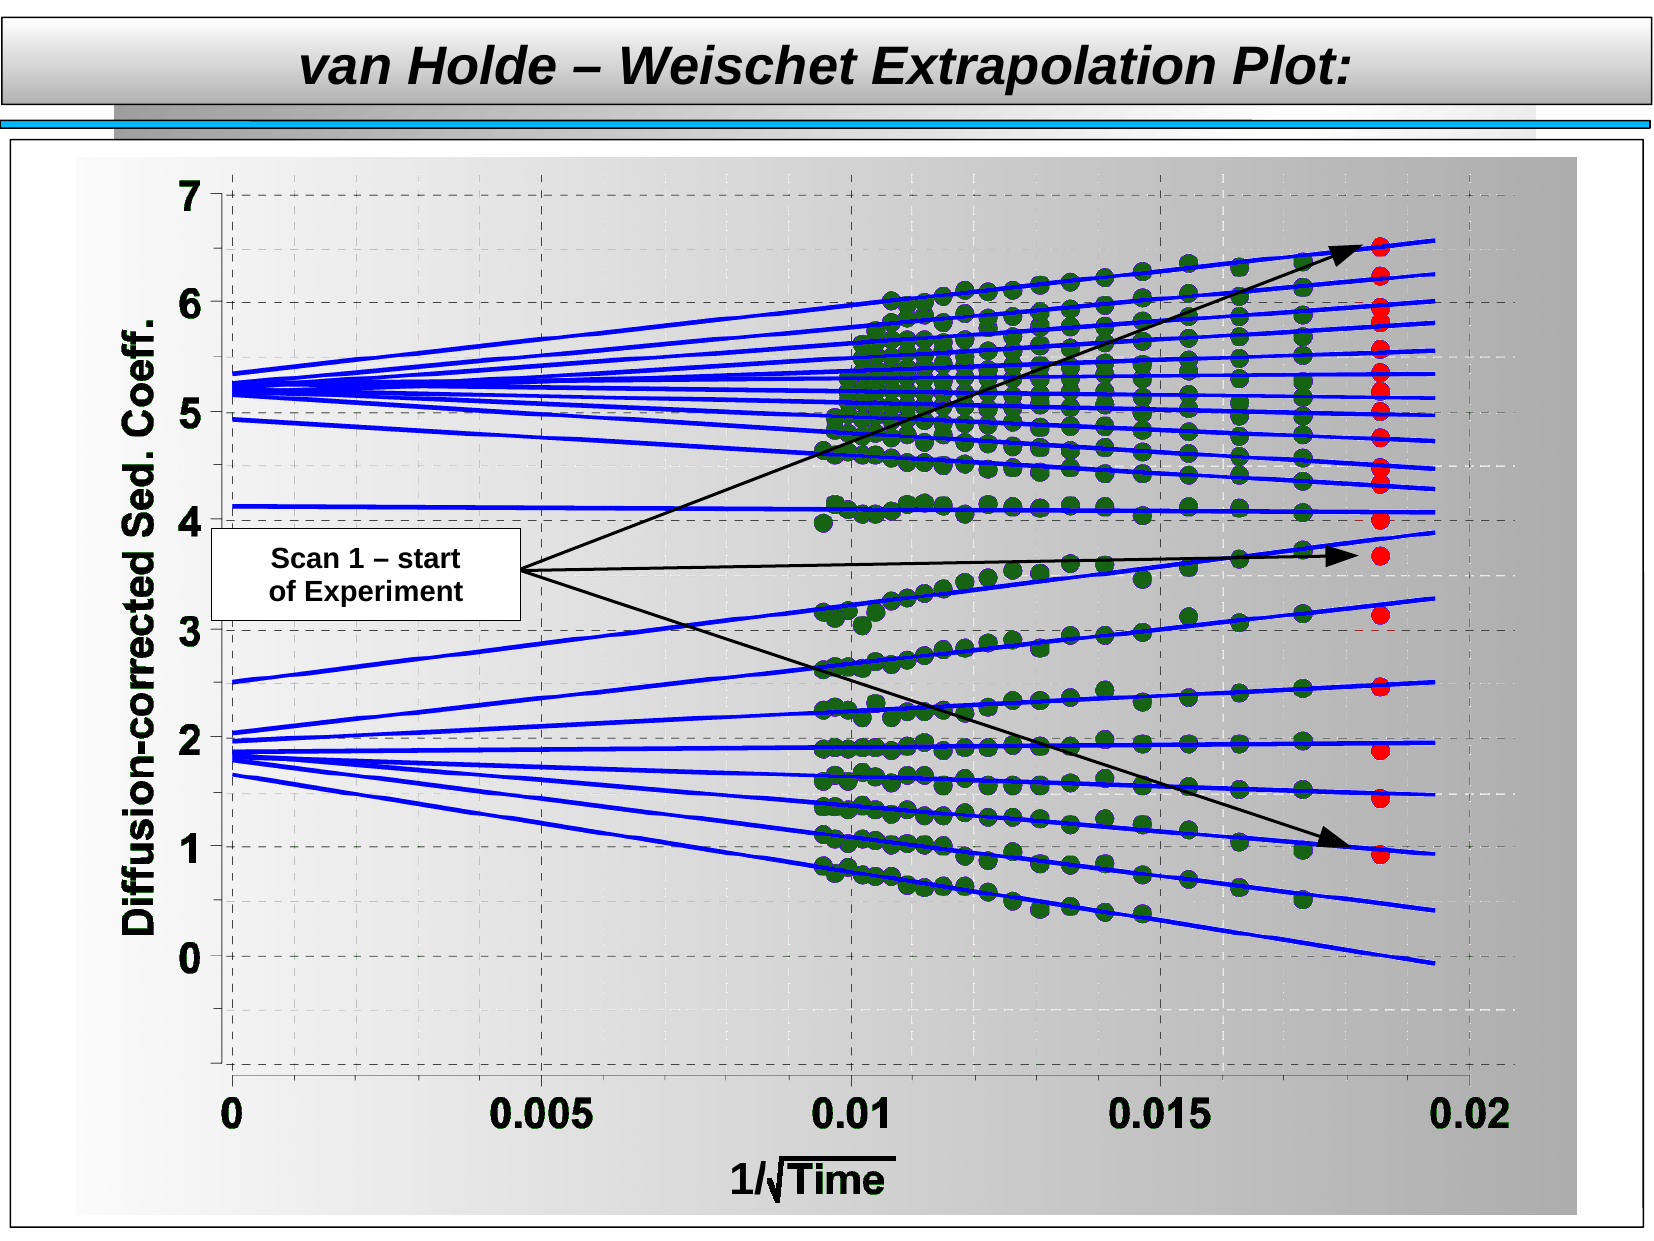

van Holde – Weischet Extrapolation Plot:
Scan 1 – start
of Experiment